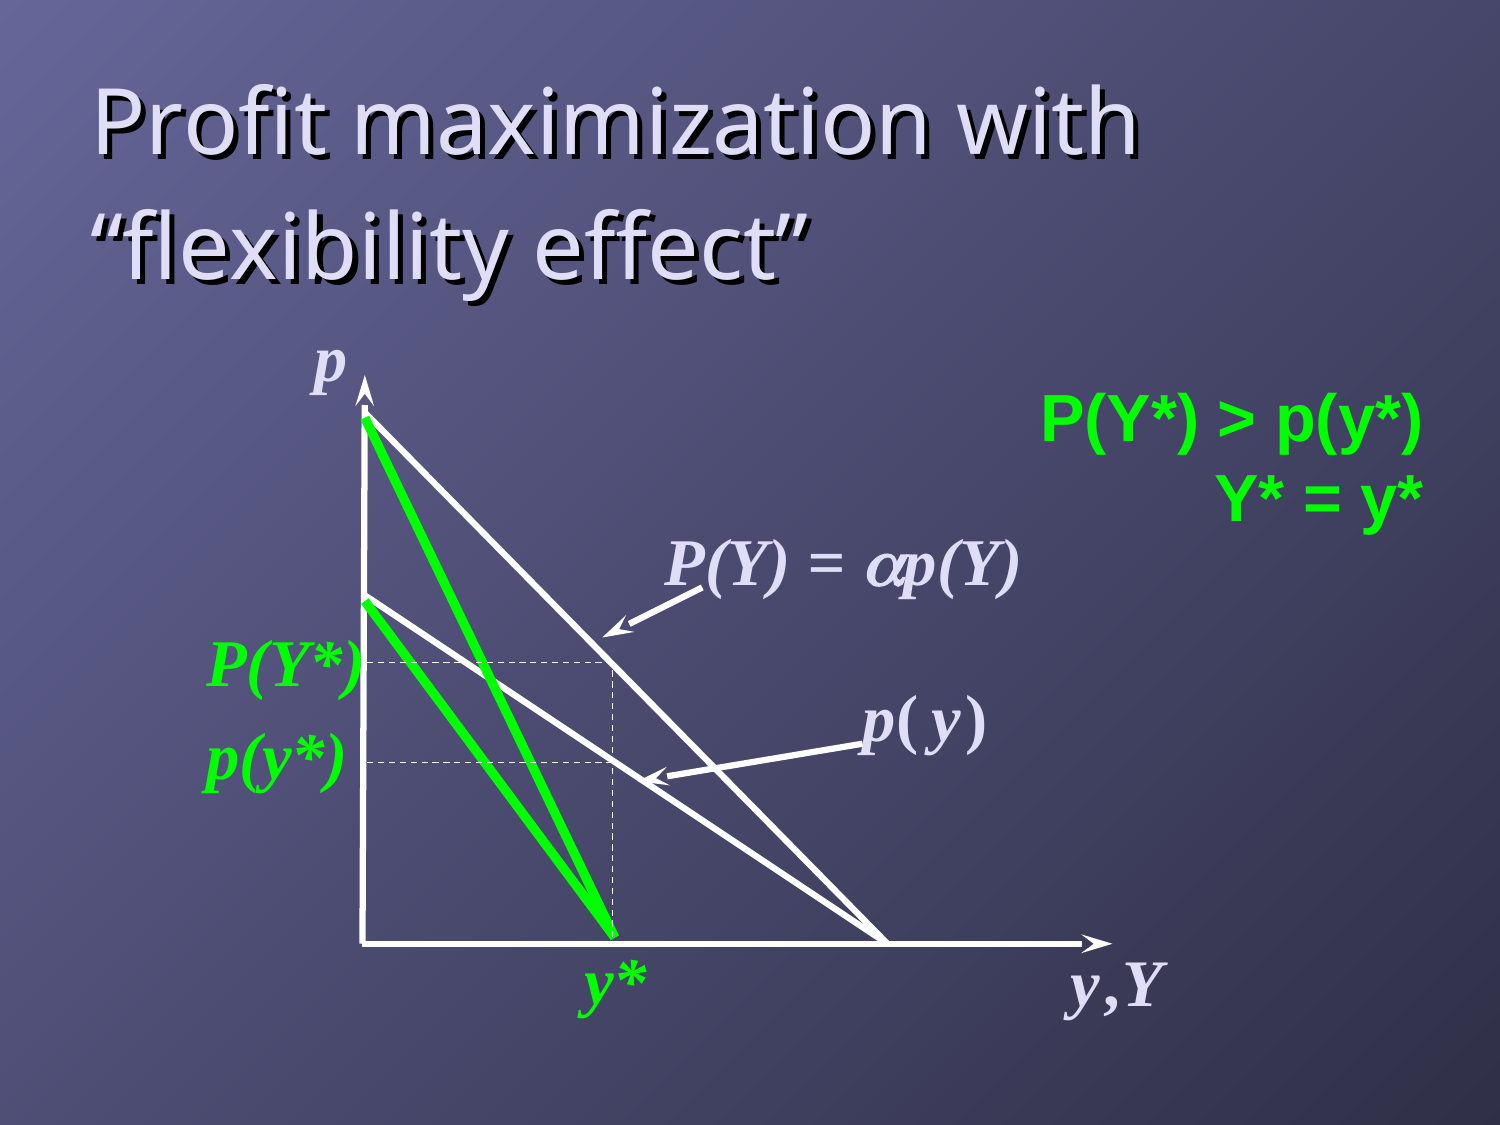

# Profit maximization with “flexibility effect”
P(Y*) > p(y*)
Y* = y*
P(Y) = p(Y)
P(Y*)
p(y*)
y*